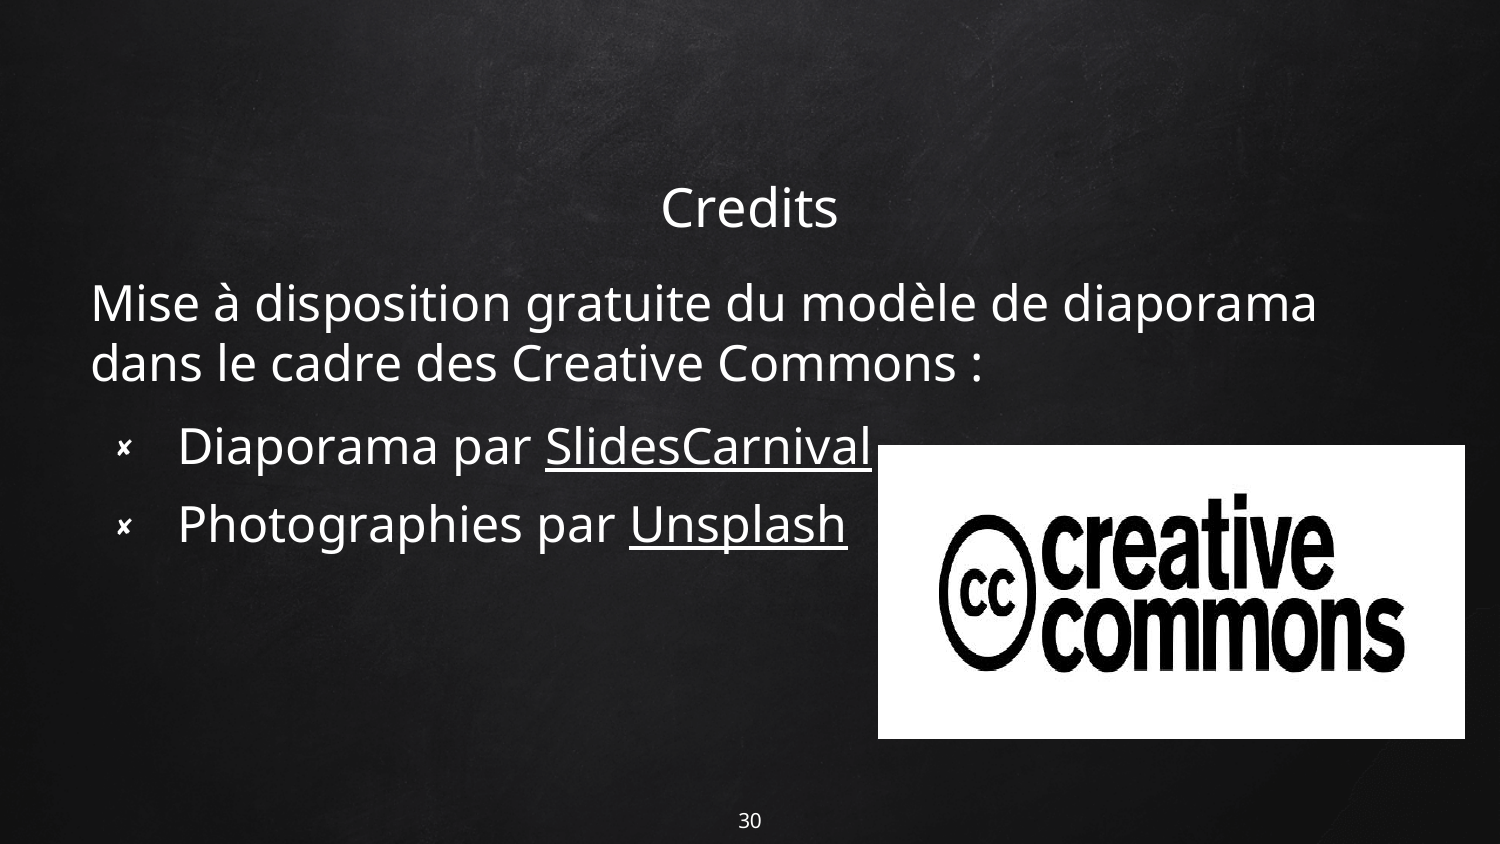

# Credits
Mise à disposition gratuite du modèle de diaporama dans le cadre des Creative Commons :
Diaporama par SlidesCarnival
Photographies par Unsplash